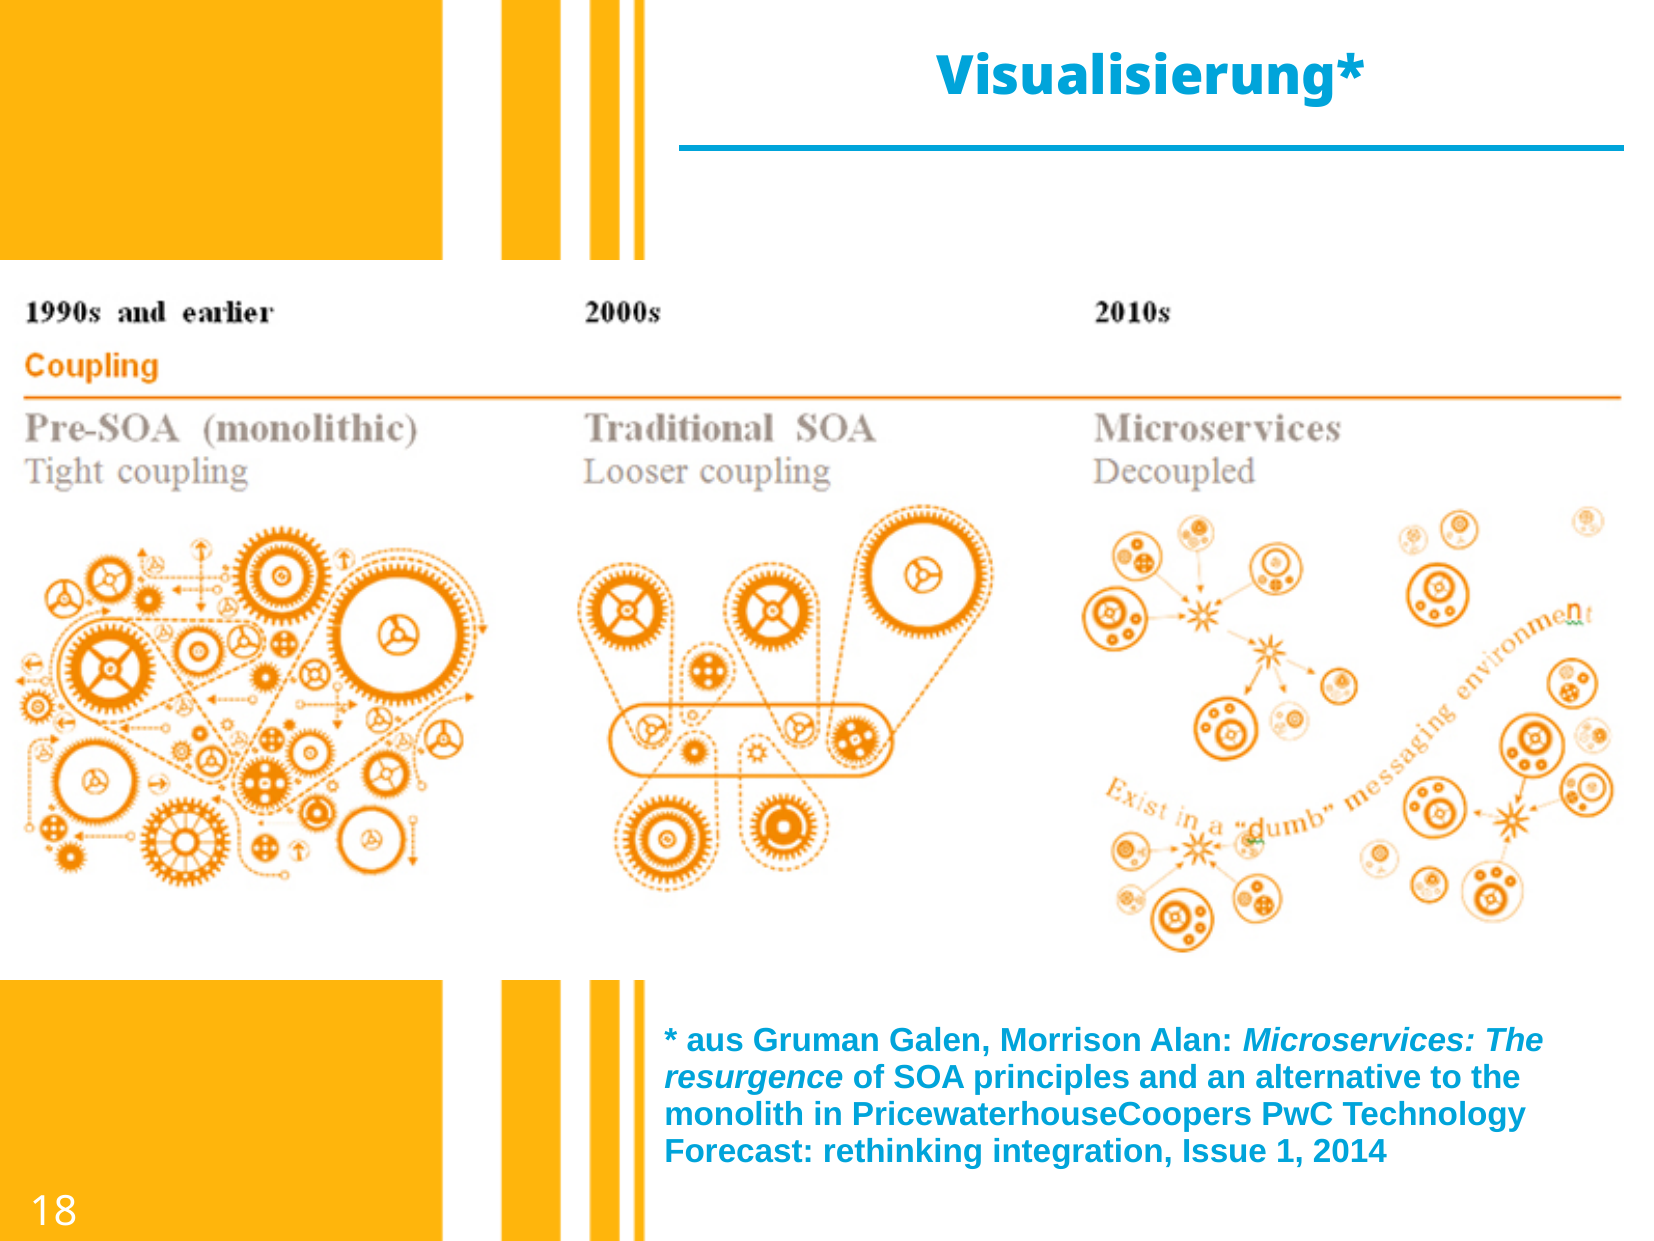

29.09.2015
# Visualisierung*
* aus Gruman Galen, Morrison Alan: Microservices: The
resurgence of SOA principles and an alternative to the monolith in PricewaterhouseCoopers PwC Technology Forecast: rethinking integration, Issue 1, 2014
18